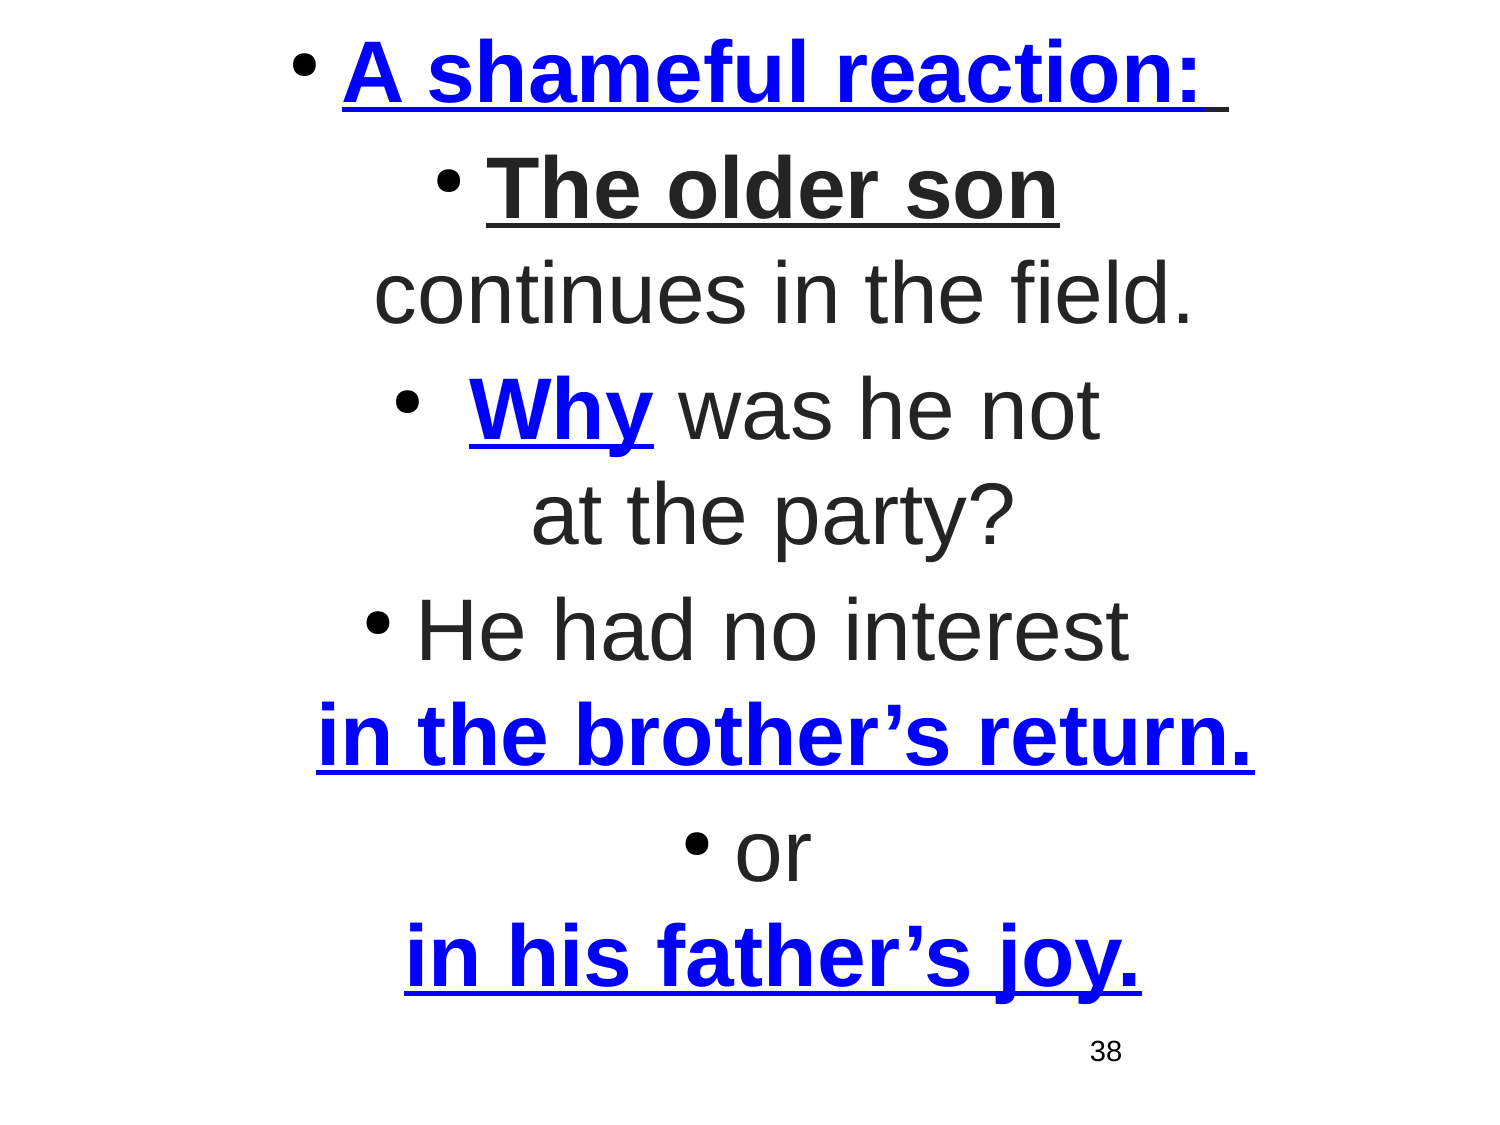

# A shameful reaction:
The older son
continues in the field.
 Why was he not
at the party?
He had no interest
in the brother’s return.
or
in his father’s joy.
38